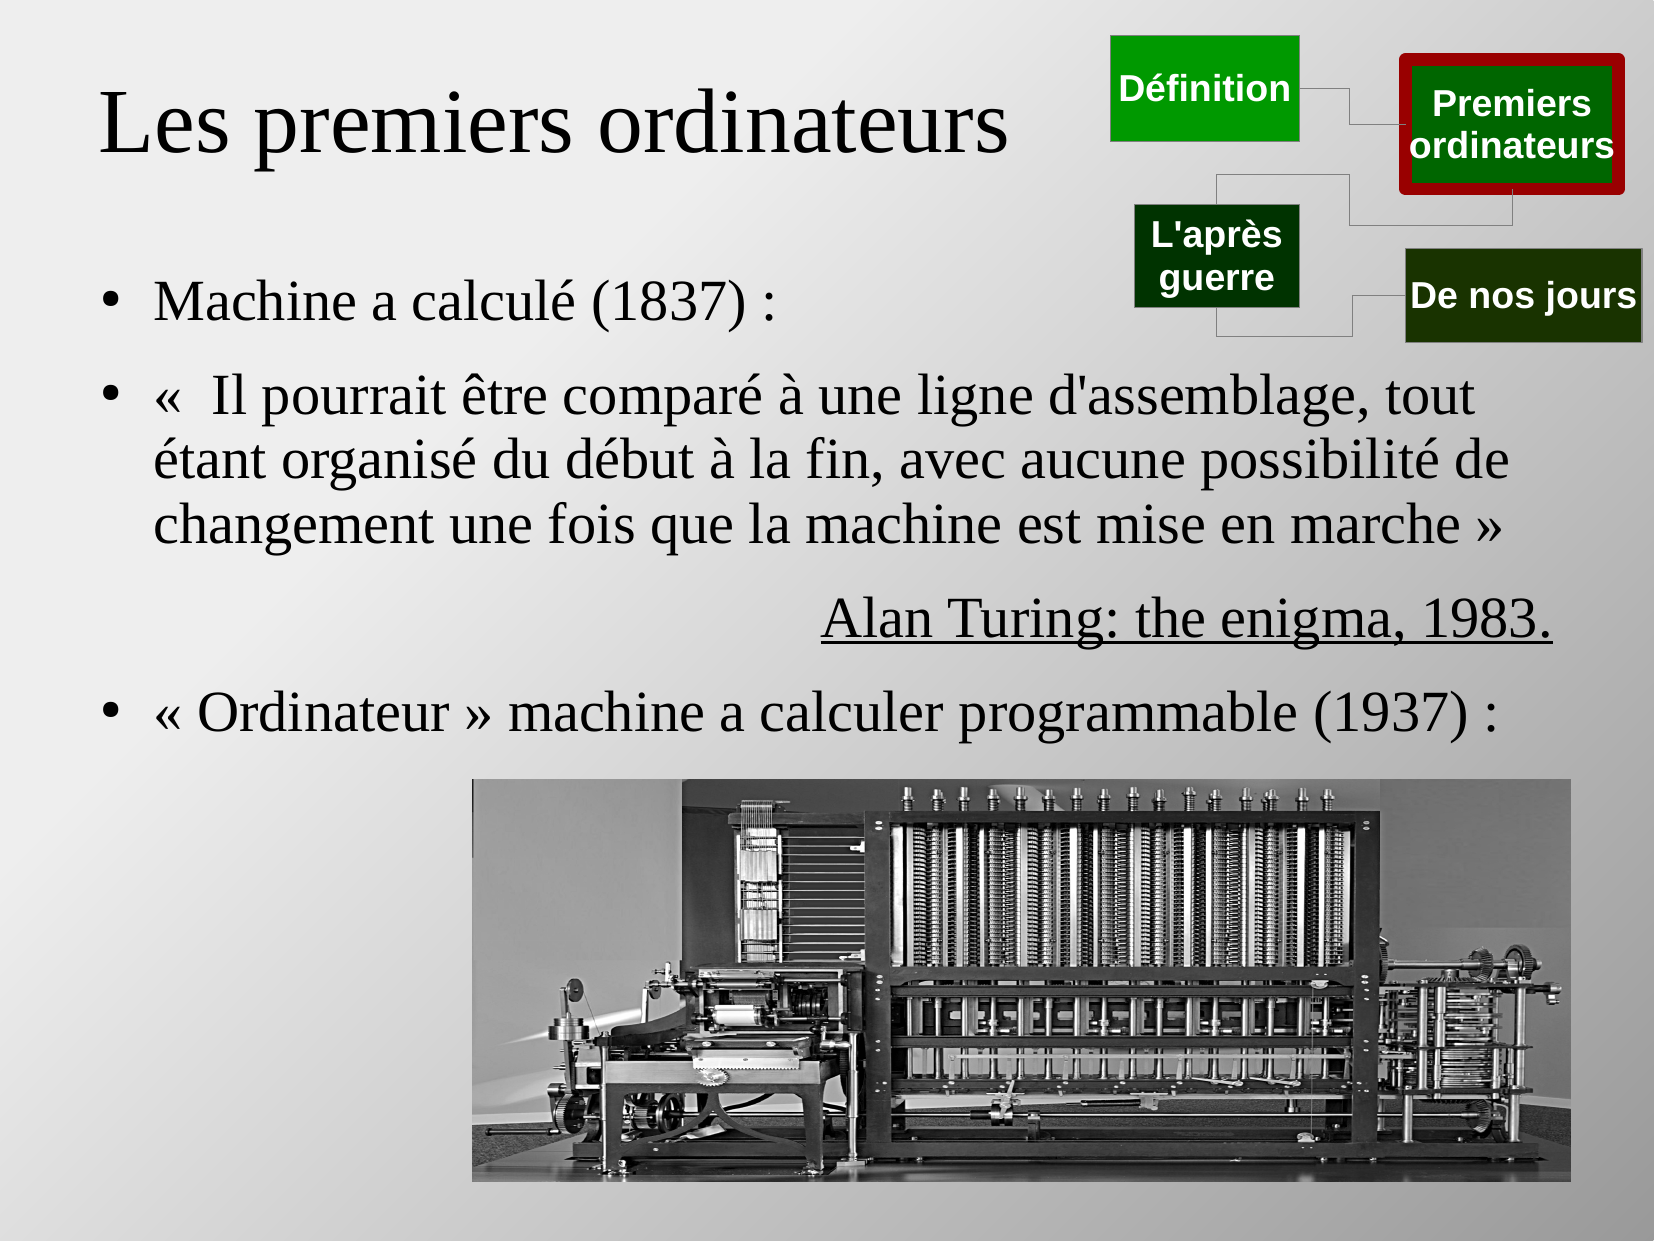

# Les premiers ordinateurs
Définition
Premiers
ordinateurs
L'après
guerre
De nos jours
Machine a calculé (1837) :
« Il pourrait être comparé à une ligne d'assemblage, tout étant organisé du début à la fin, avec aucune possibilité de changement une fois que la machine est mise en marche »
 Alan Turing: the enigma, 1983.
« Ordinateur » machine a calculer programmable (1937) :